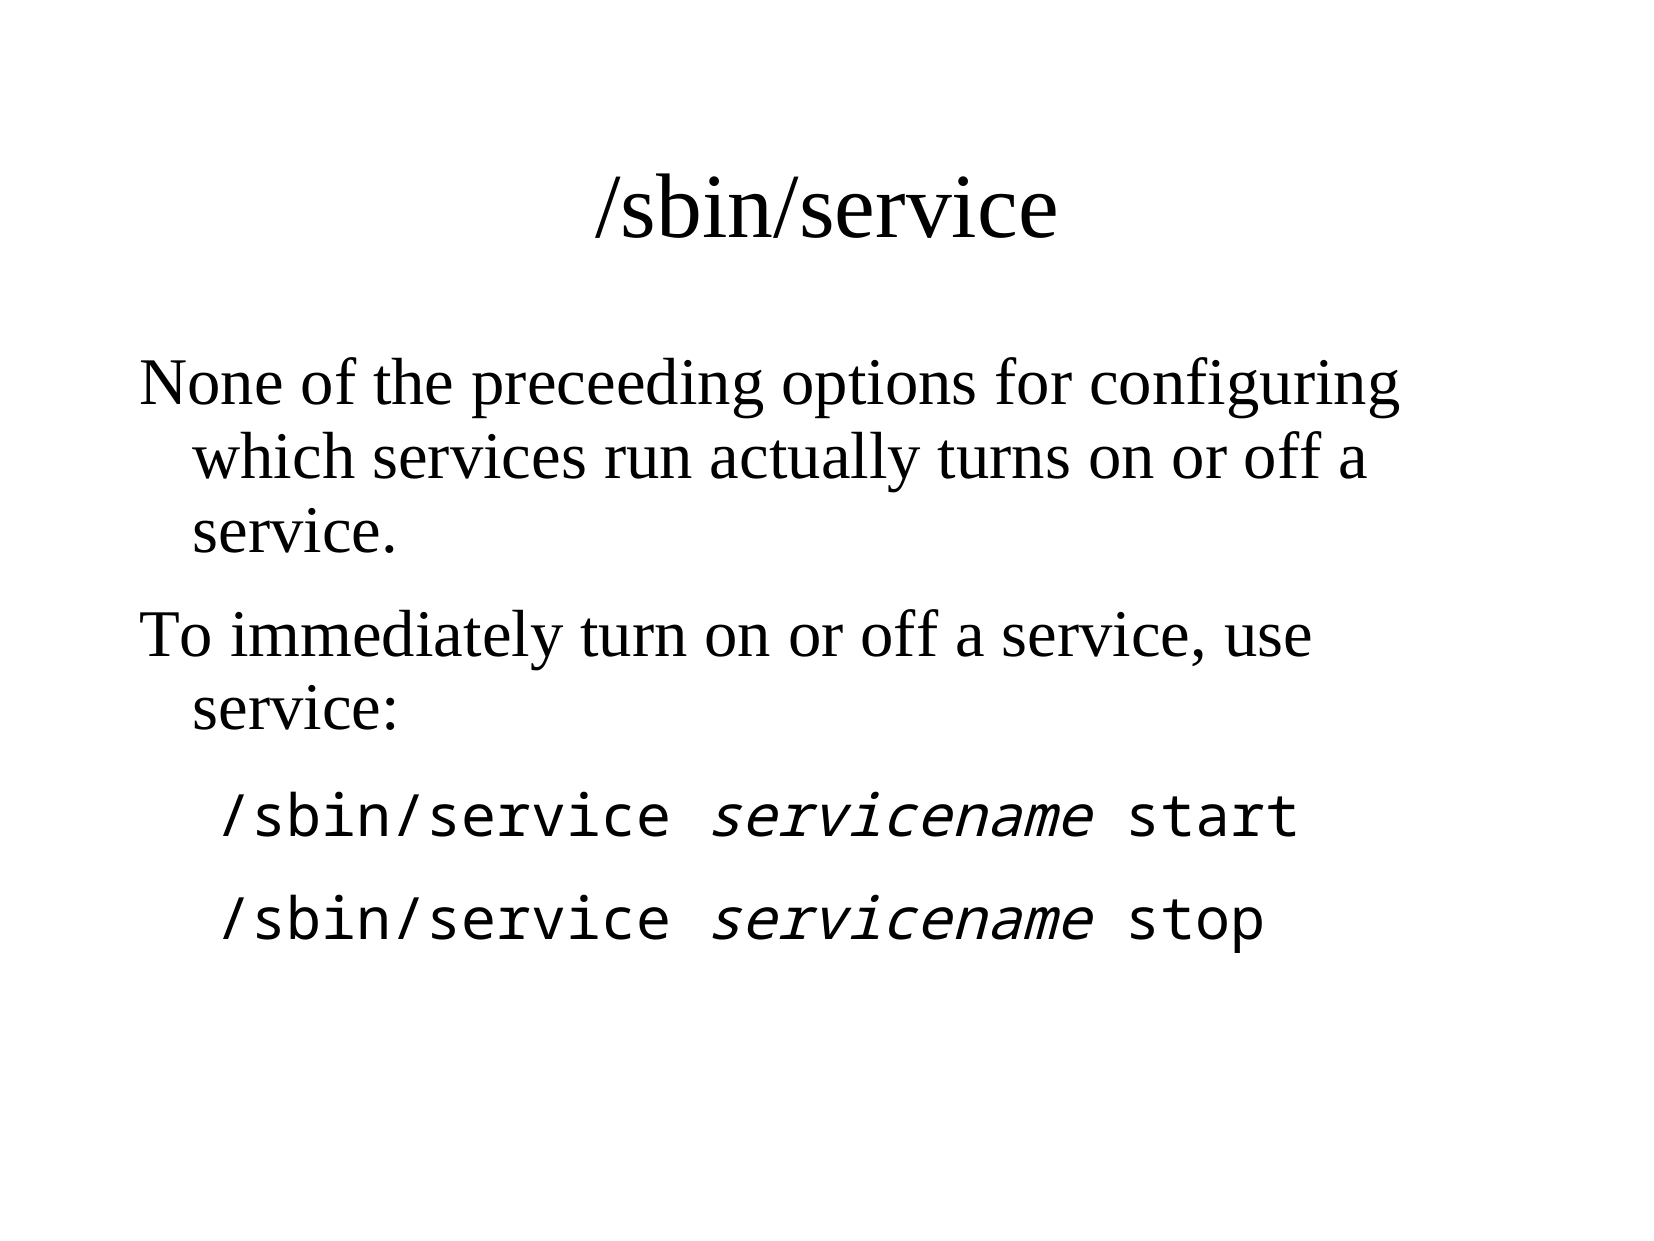

# /sbin/service
None of the preceeding options for configuring which services run actually turns on or off a service.
To immediately turn on or off a service, use service:
/sbin/service servicename start
/sbin/service servicename stop